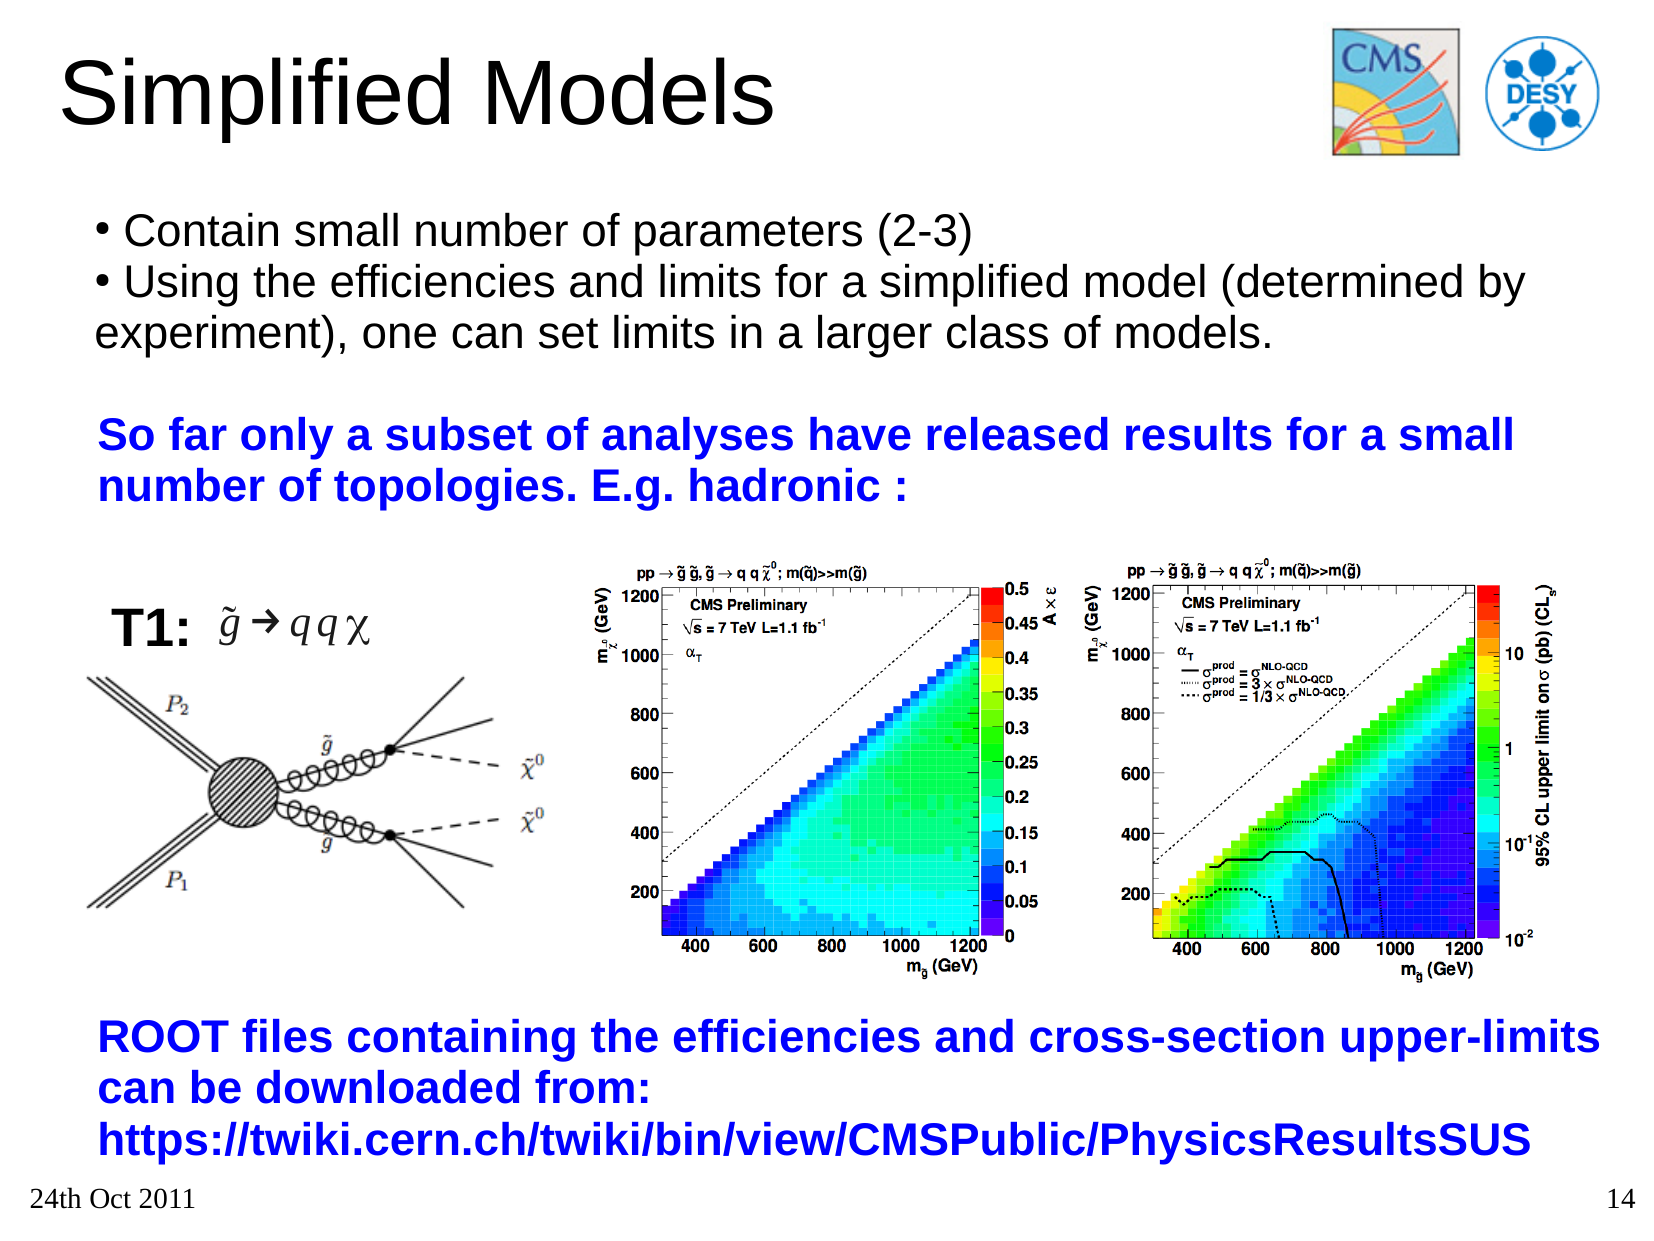

# Simplified Models
 Contain small number of parameters (2-3)
 Using the efficiencies and limits for a simplified model (determined by experiment), one can set limits in a larger class of models.
So far only a subset of analyses have released results for a small
number of topologies. E.g. hadronic :
T1:
ROOT files containing the efficiencies and cross-section upper-limits
can be downloaded from:
https://twiki.cern.ch/twiki/bin/view/CMSPublic/PhysicsResultsSUS
24th Oct 2011
14